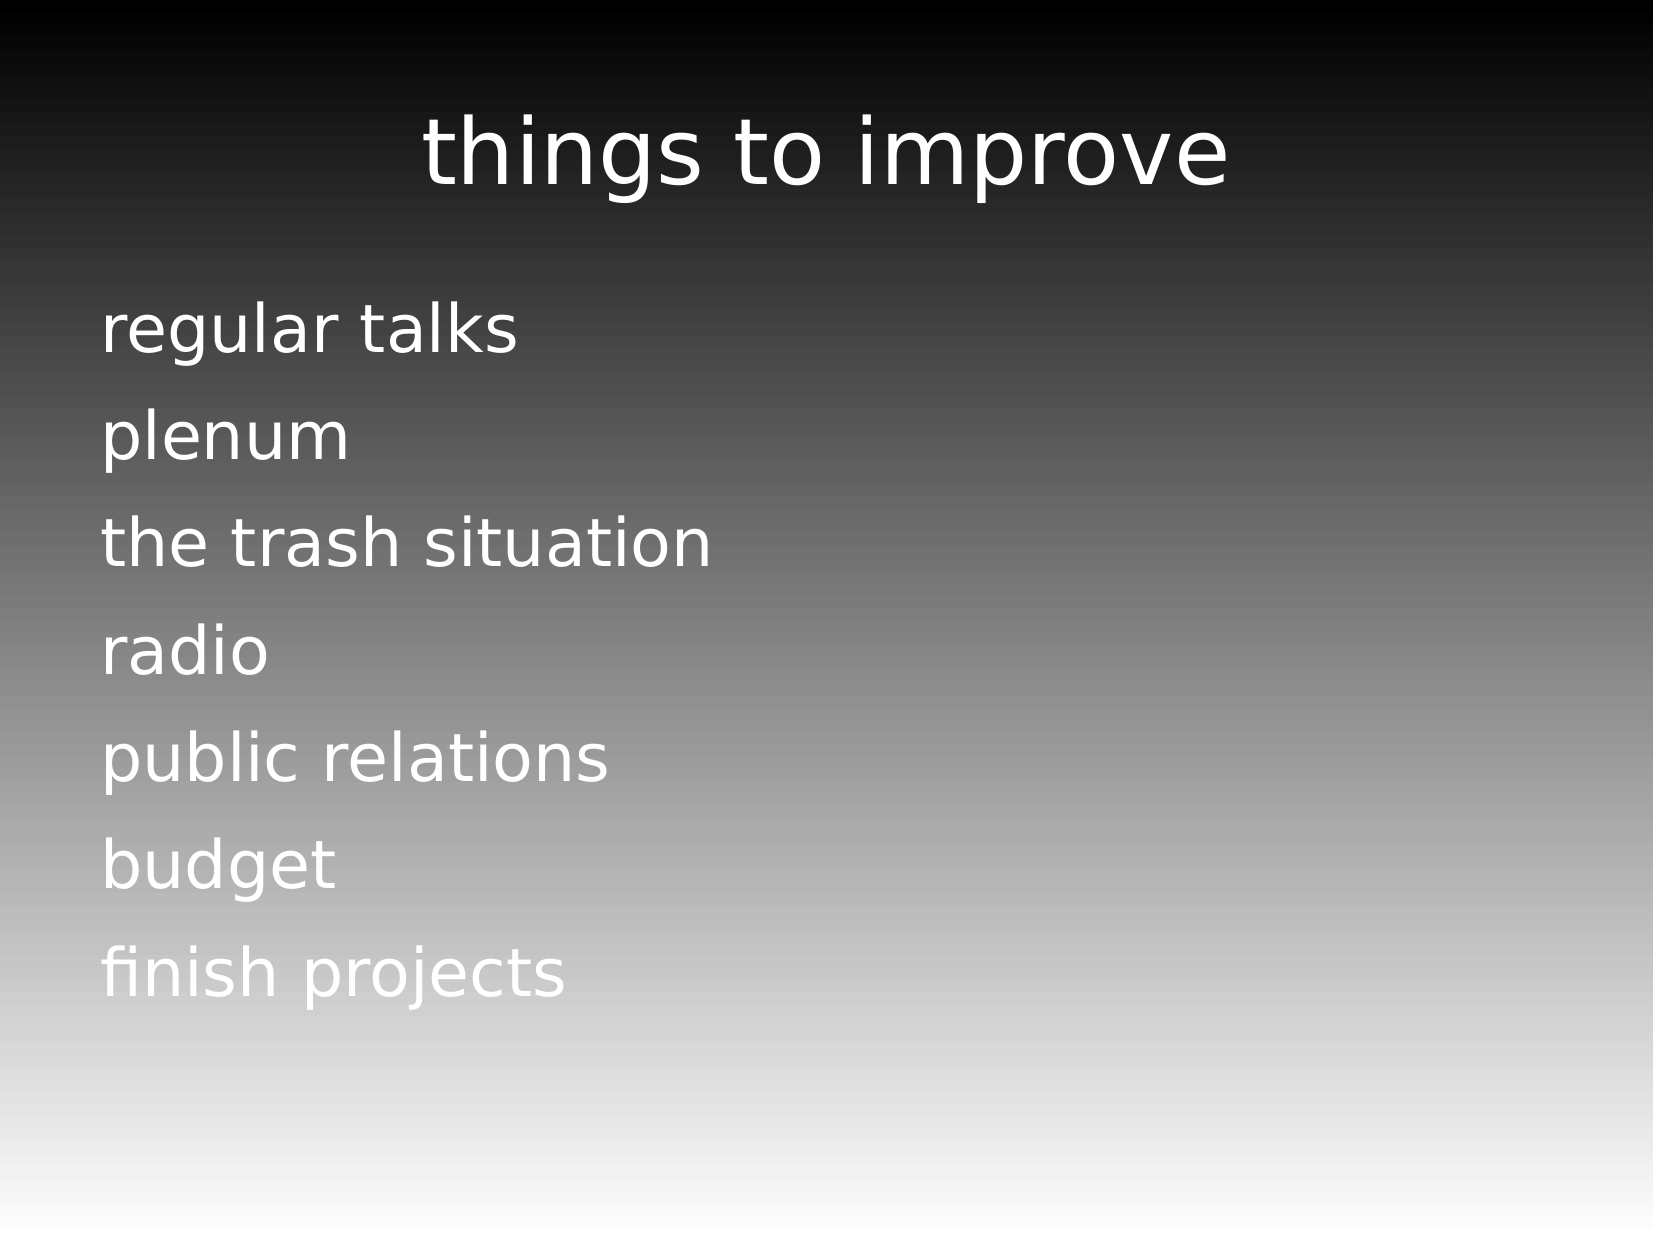

# things to improve
regular talks
plenum
the trash situation
radio
public relations
budget
finish projects